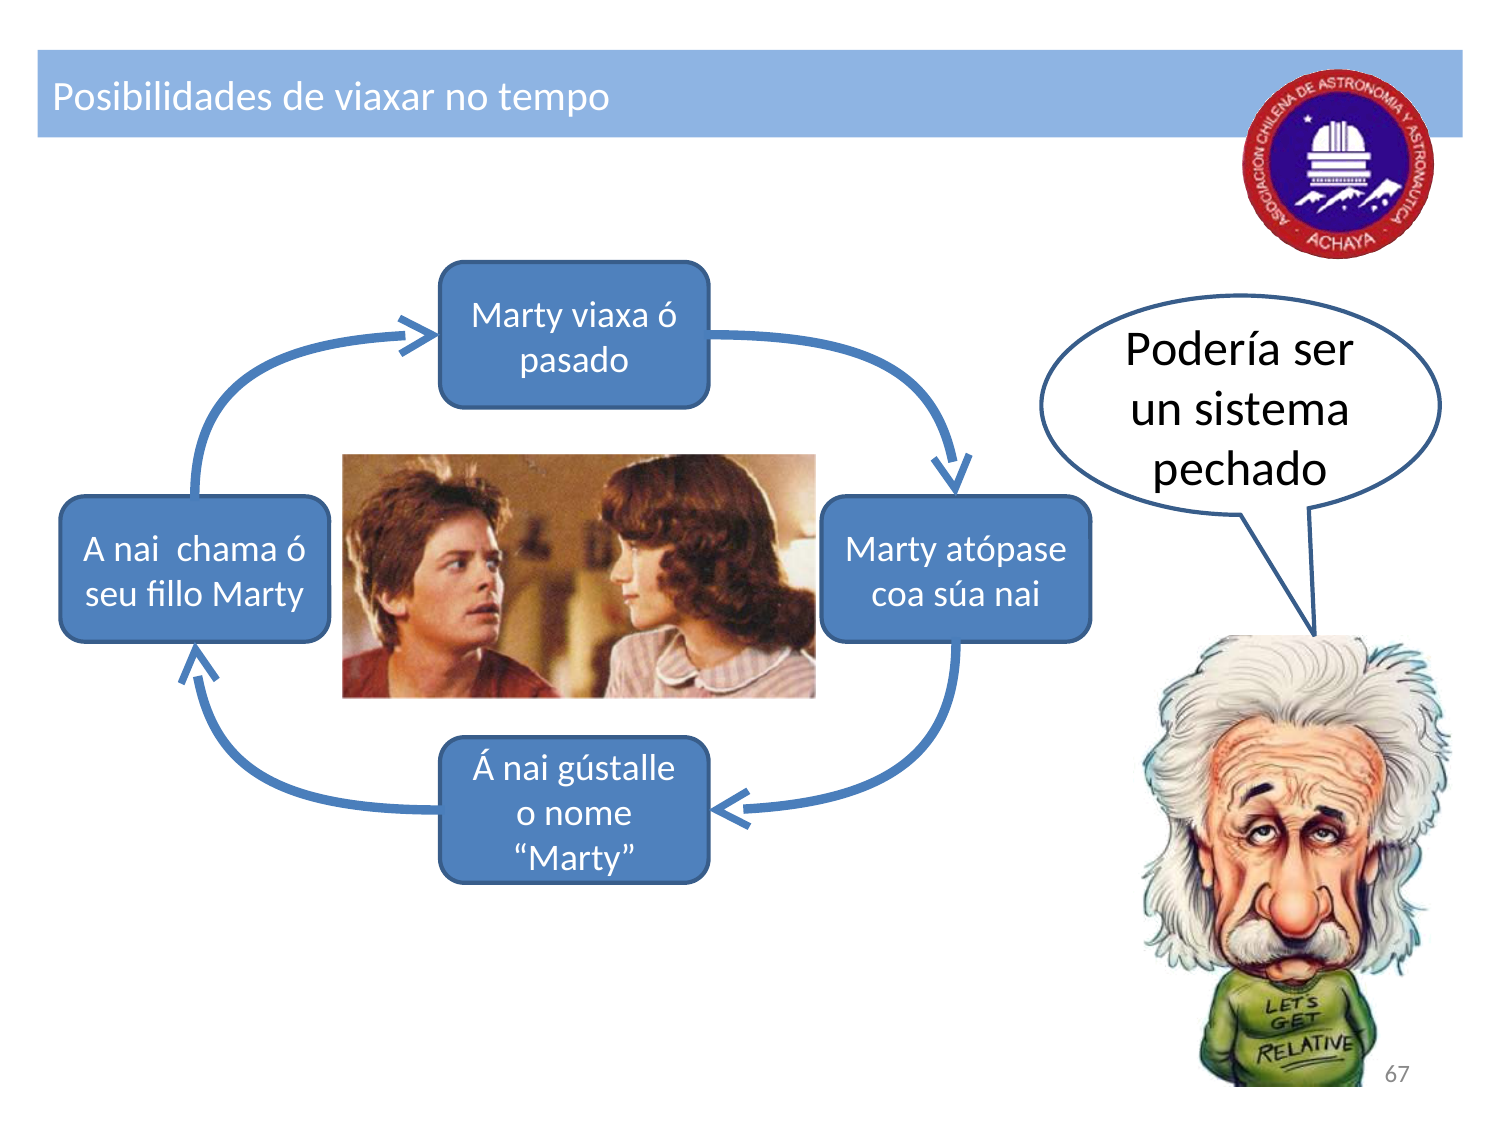

Posibilidades de viaxar no tempo
Marty viaxa ó pasado
Podería ser un sistema pechado
A nai chama ó seu fillo Marty
Marty atópase coa súa nai
Á nai gústalle o nome “Marty”